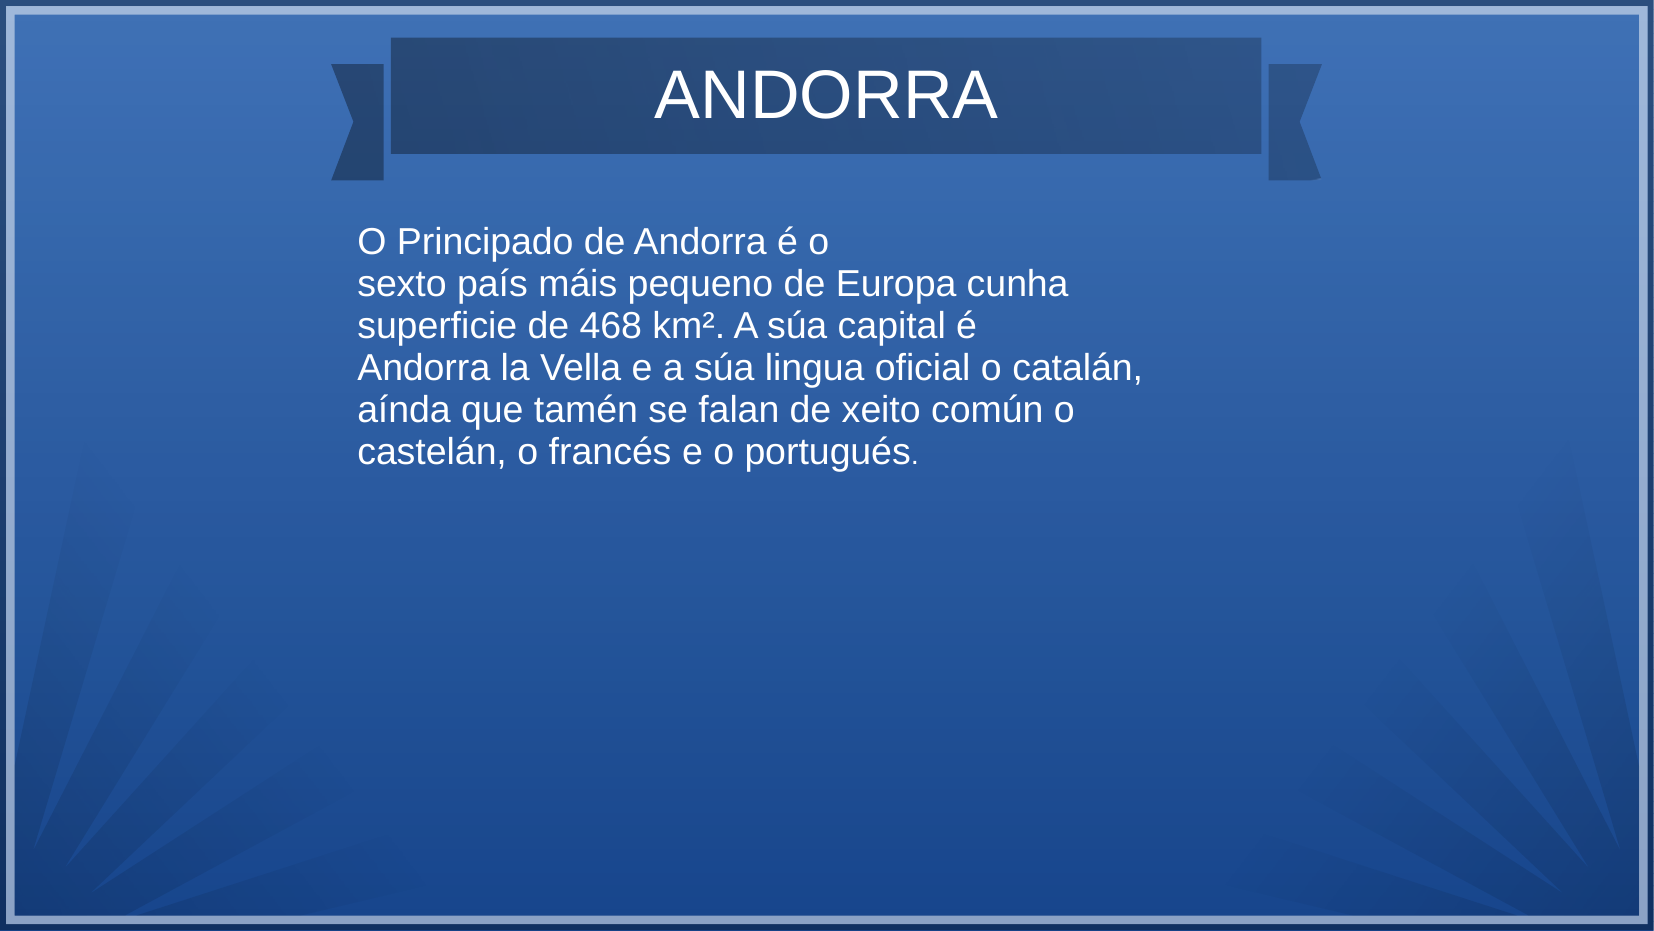

# ANDORRA
O Principado de Andorra é o sexto país máis pequeno de Europa cunha superficie de 468 km². A súa capital é Andorra la Vella e a súa lingua oficial o catalán, aínda que tamén se falan de xeito común o castelán, o francés e o portugués.